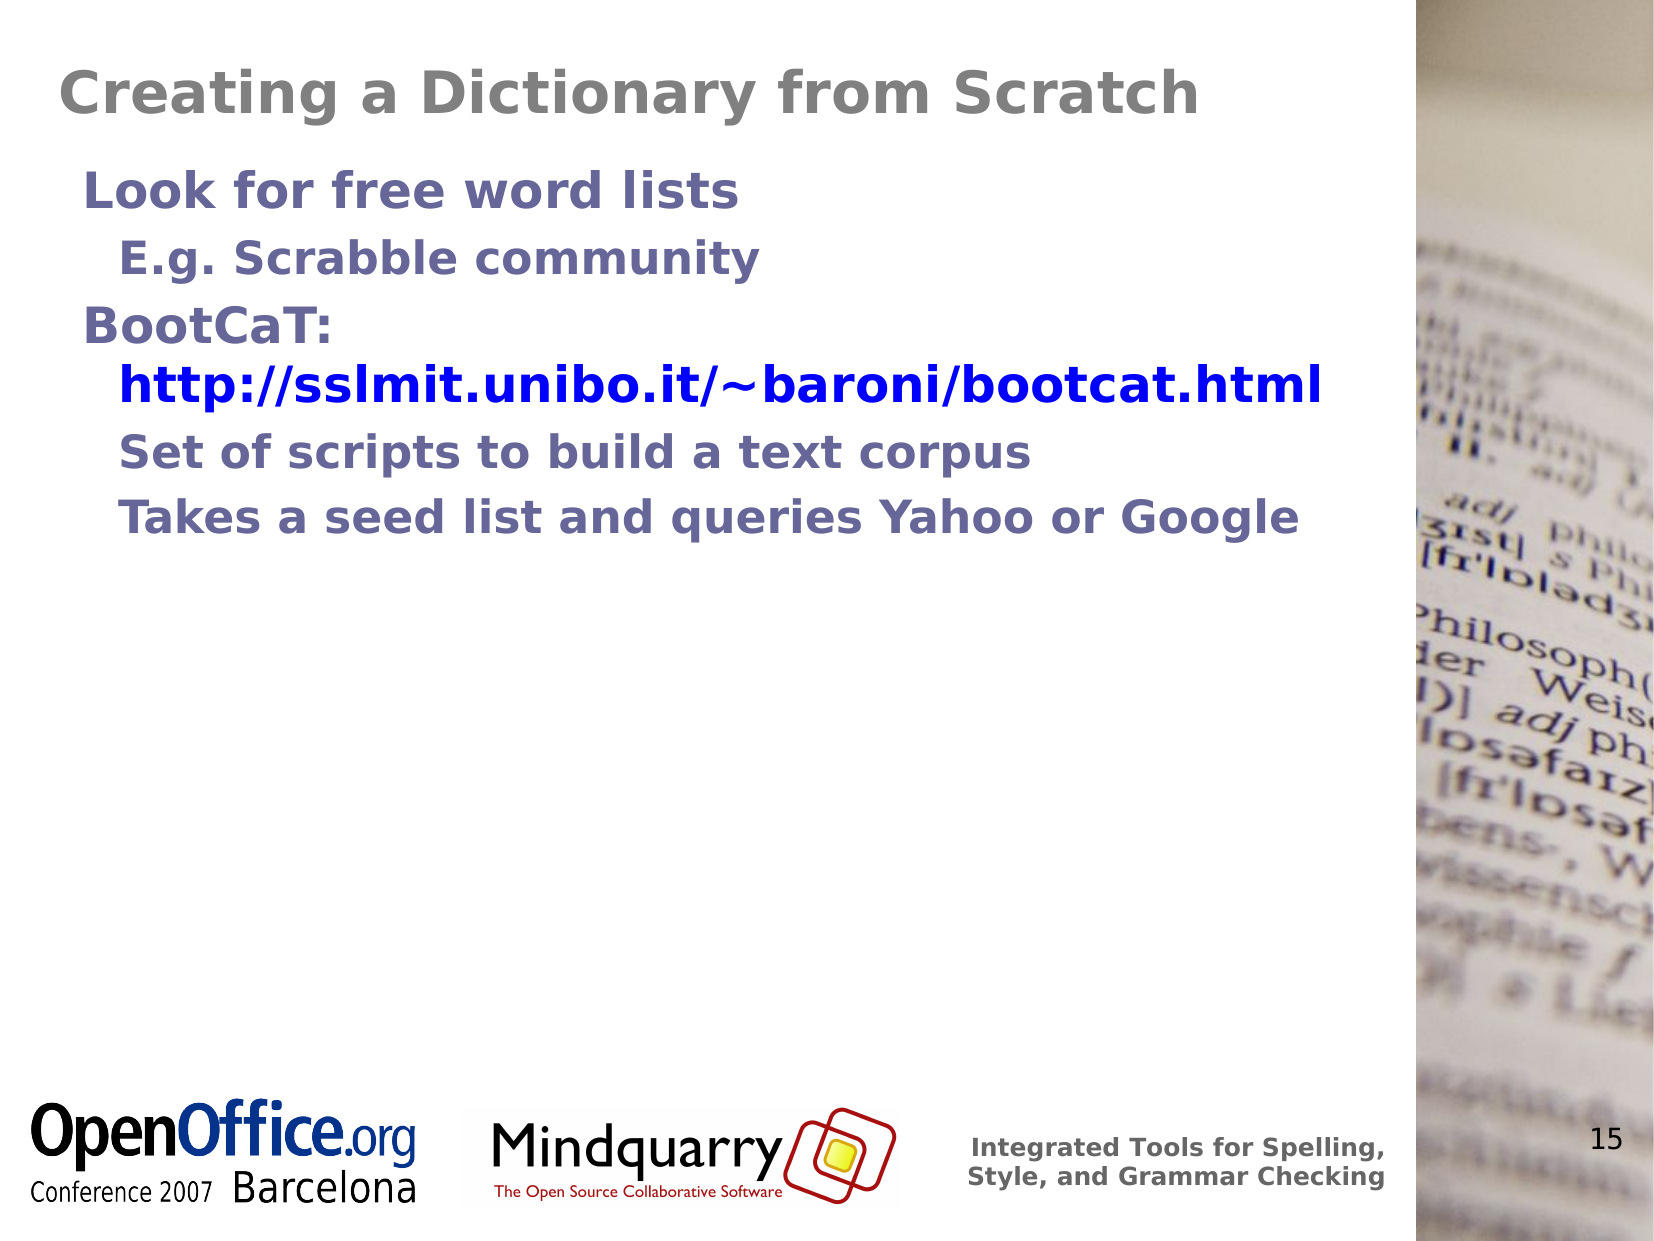

Creating a Dictionary from Scratch
Look for free word lists
E.g. Scrabble community
BootCaT:
http://sslmit.unibo.it/~baroni/bootcat.html
Set of scripts to build a text corpus
Takes a seed list and queries Yahoo or Google
15
#